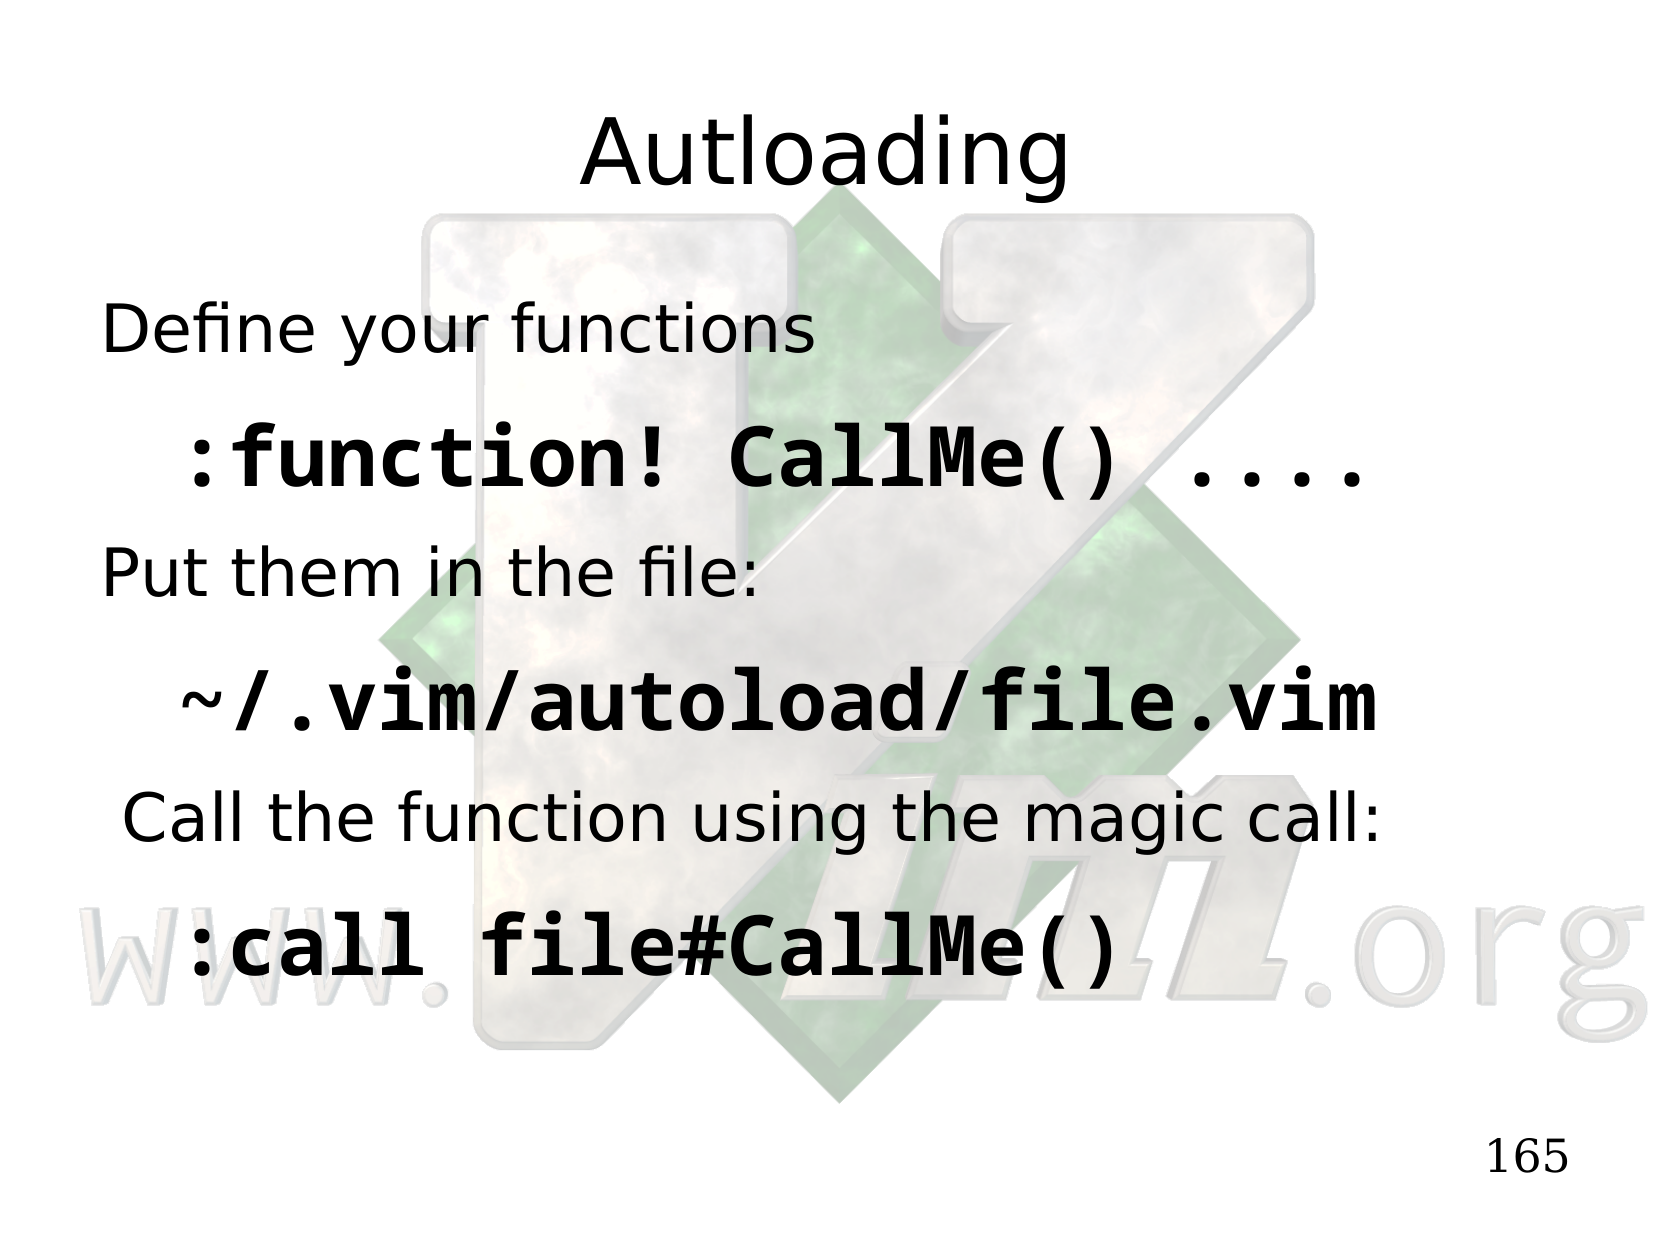

# Autloading
Define your functions
:function! CallMe() ....
Put them in the file:
~/.vim/autoload/file.vim
 Call the function using the magic call:
:call file#CallMe()
165